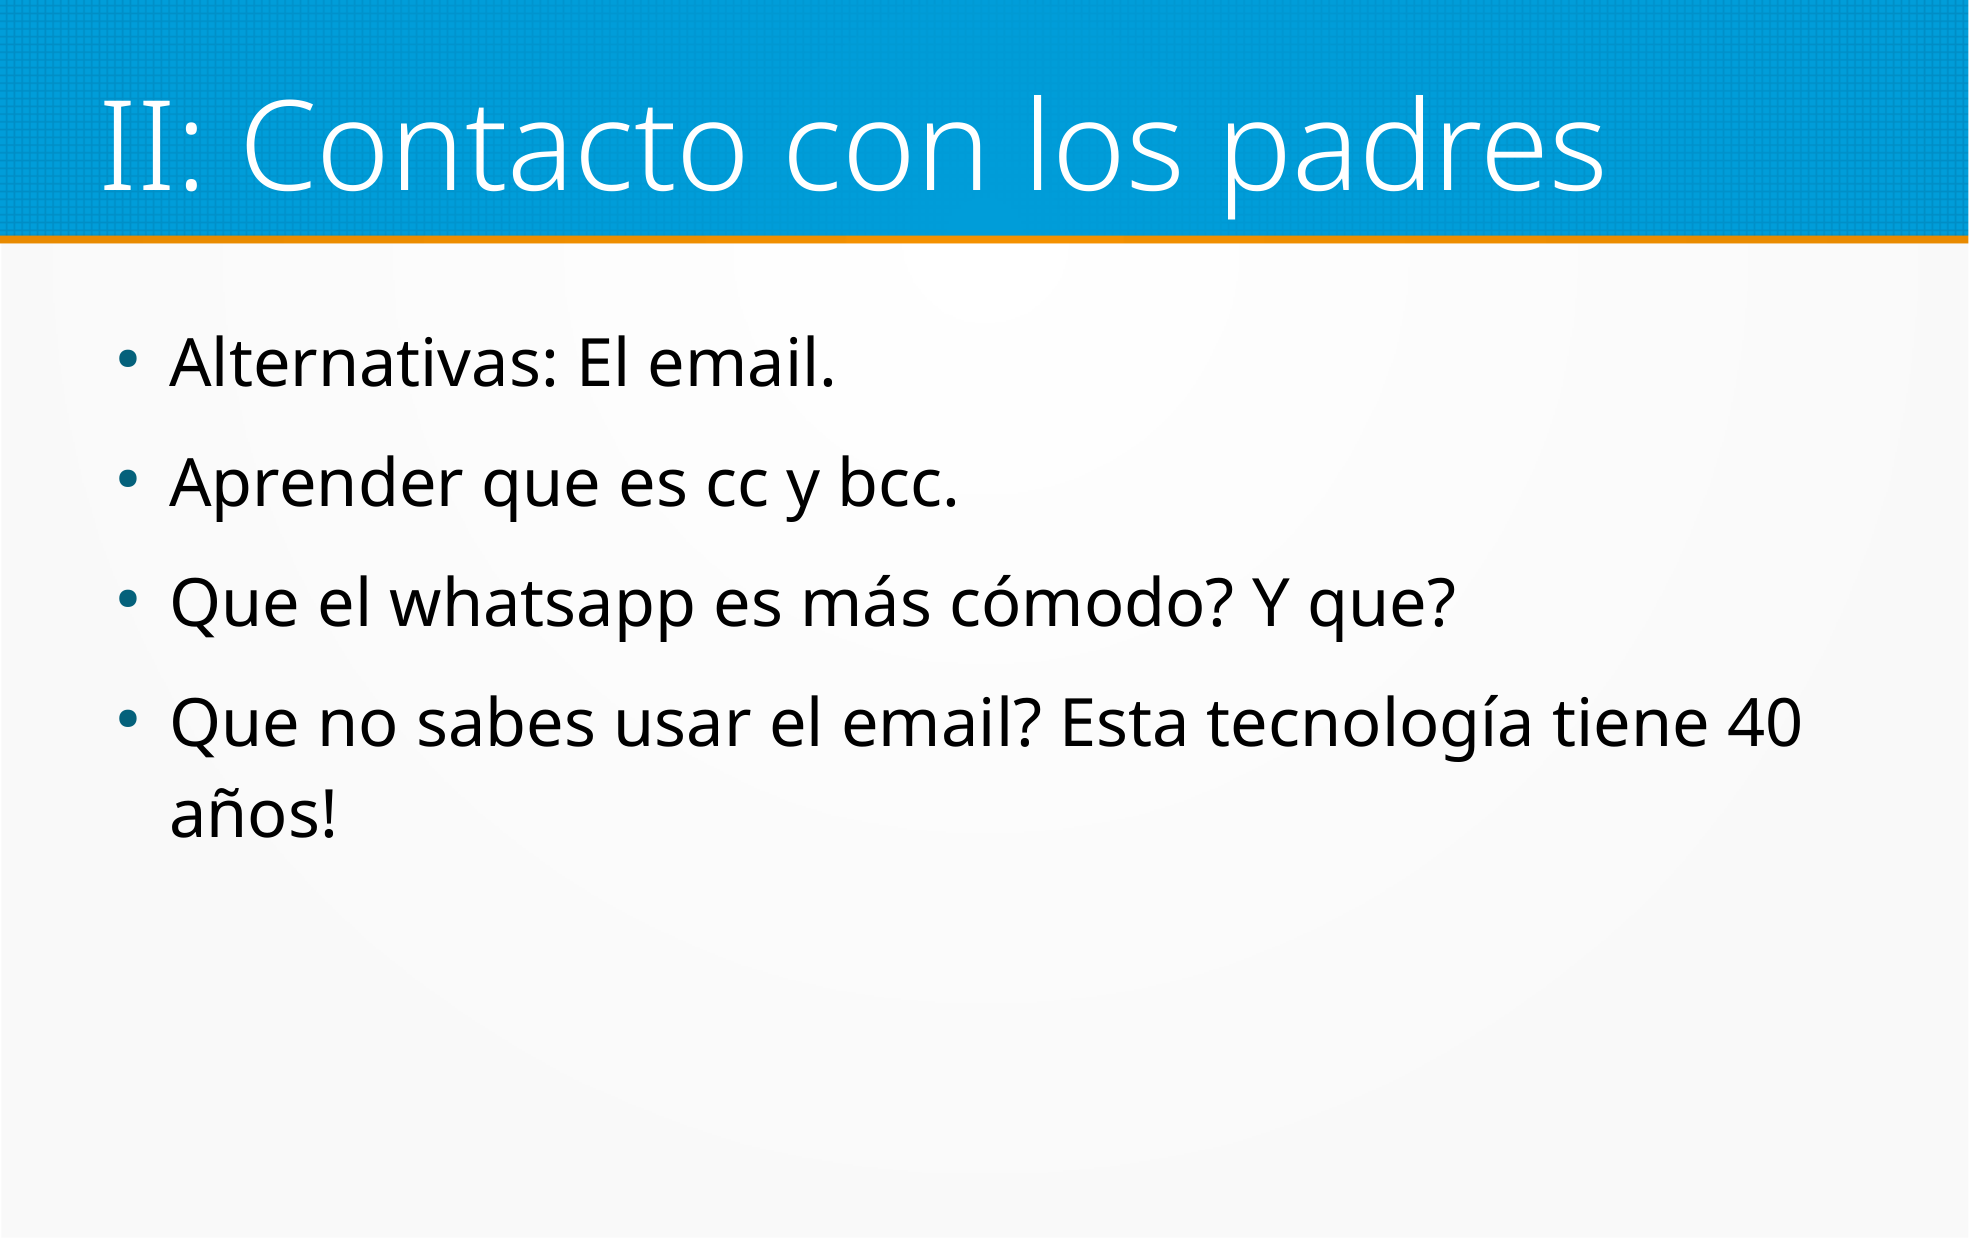

# II: Contacto con los padres
Alternativas: El email.
Aprender que es cc y bcc.
Que el whatsapp es más cómodo? Y que?
Que no sabes usar el email? Esta tecnología tiene 40 años!